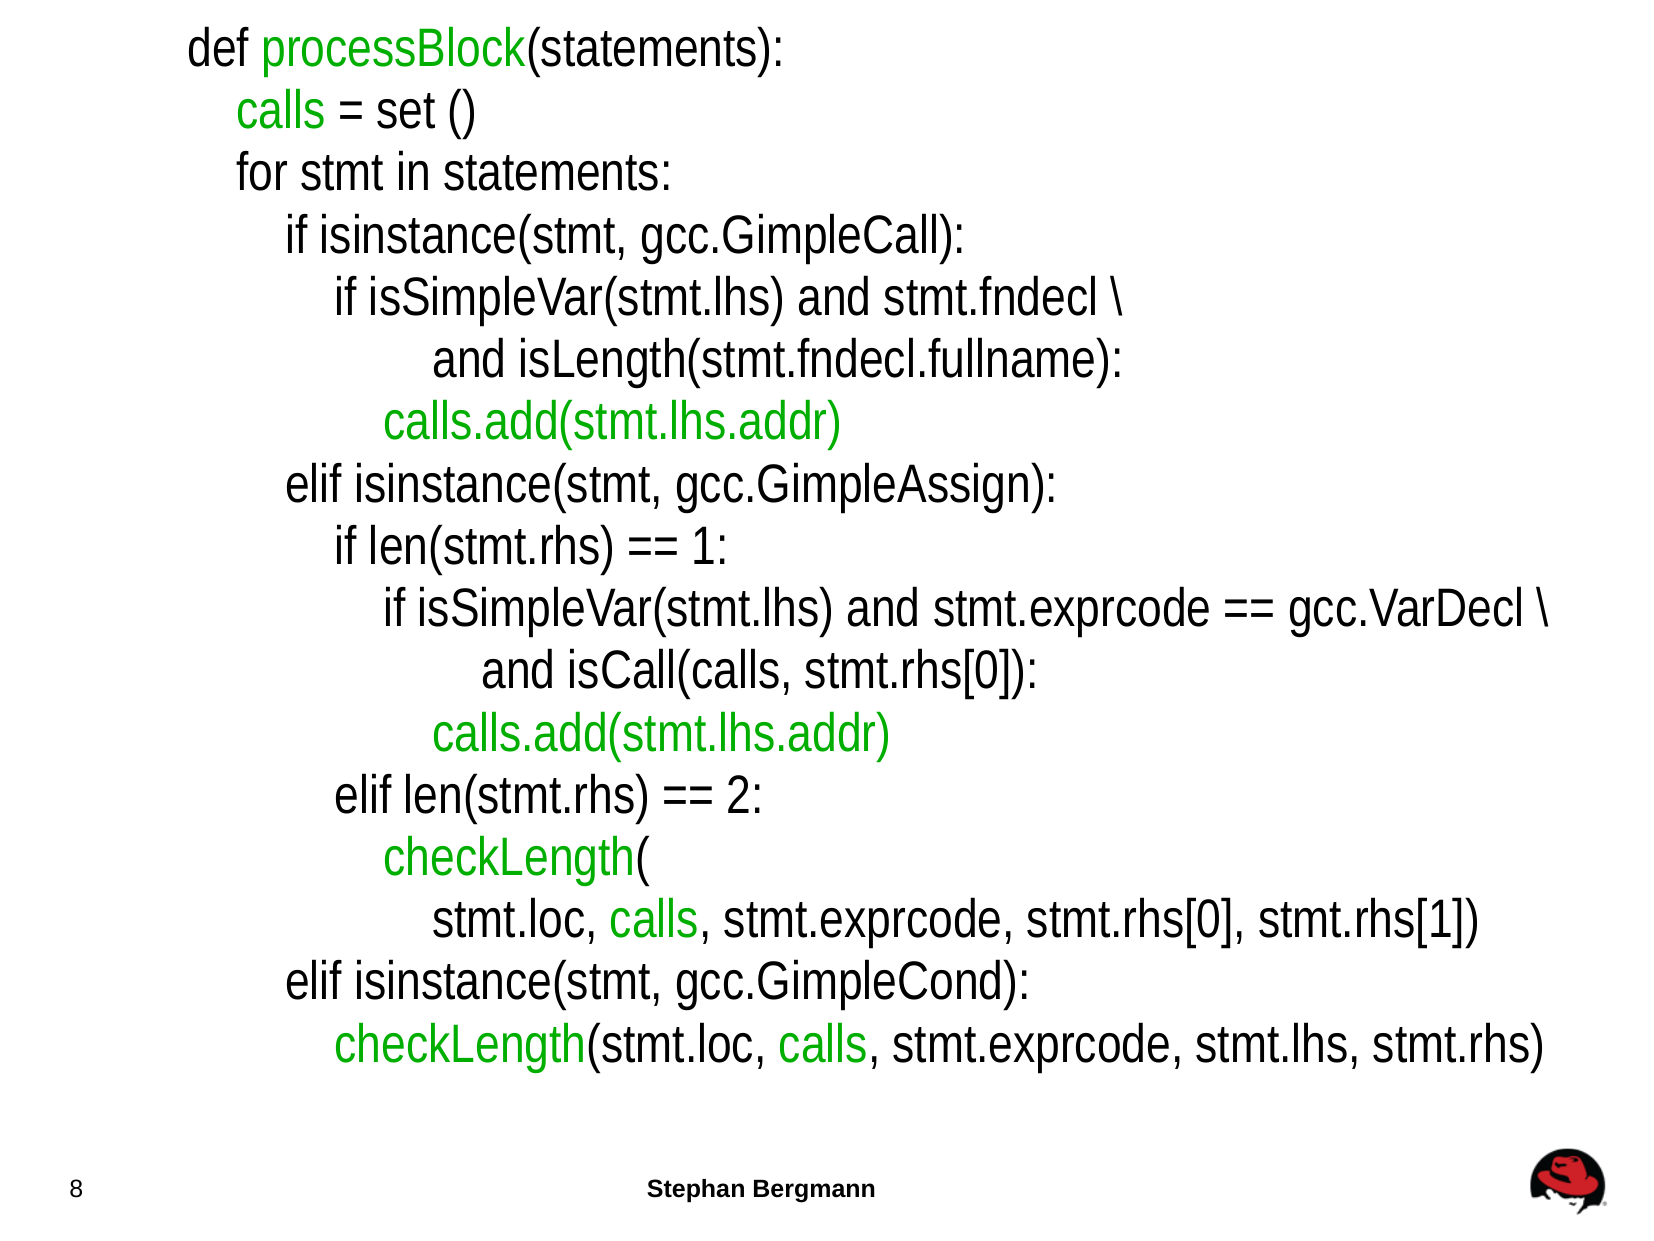

# def processBlock(statements):
 calls = set ()
 for stmt in statements:
 if isinstance(stmt, gcc.GimpleCall):
 if isSimpleVar(stmt.lhs) and stmt.fndecl \
 and isLength(stmt.fndecl.fullname):
 calls.add(stmt.lhs.addr)
 elif isinstance(stmt, gcc.GimpleAssign):
 if len(stmt.rhs) == 1:
 if isSimpleVar(stmt.lhs) and stmt.exprcode == gcc.VarDecl \
 and isCall(calls, stmt.rhs[0]):
 calls.add(stmt.lhs.addr)
 elif len(stmt.rhs) == 2:
 checkLength(
 stmt.loc, calls, stmt.exprcode, stmt.rhs[0], stmt.rhs[1])
 elif isinstance(stmt, gcc.GimpleCond):
 checkLength(stmt.loc, calls, stmt.exprcode, stmt.lhs, stmt.rhs)